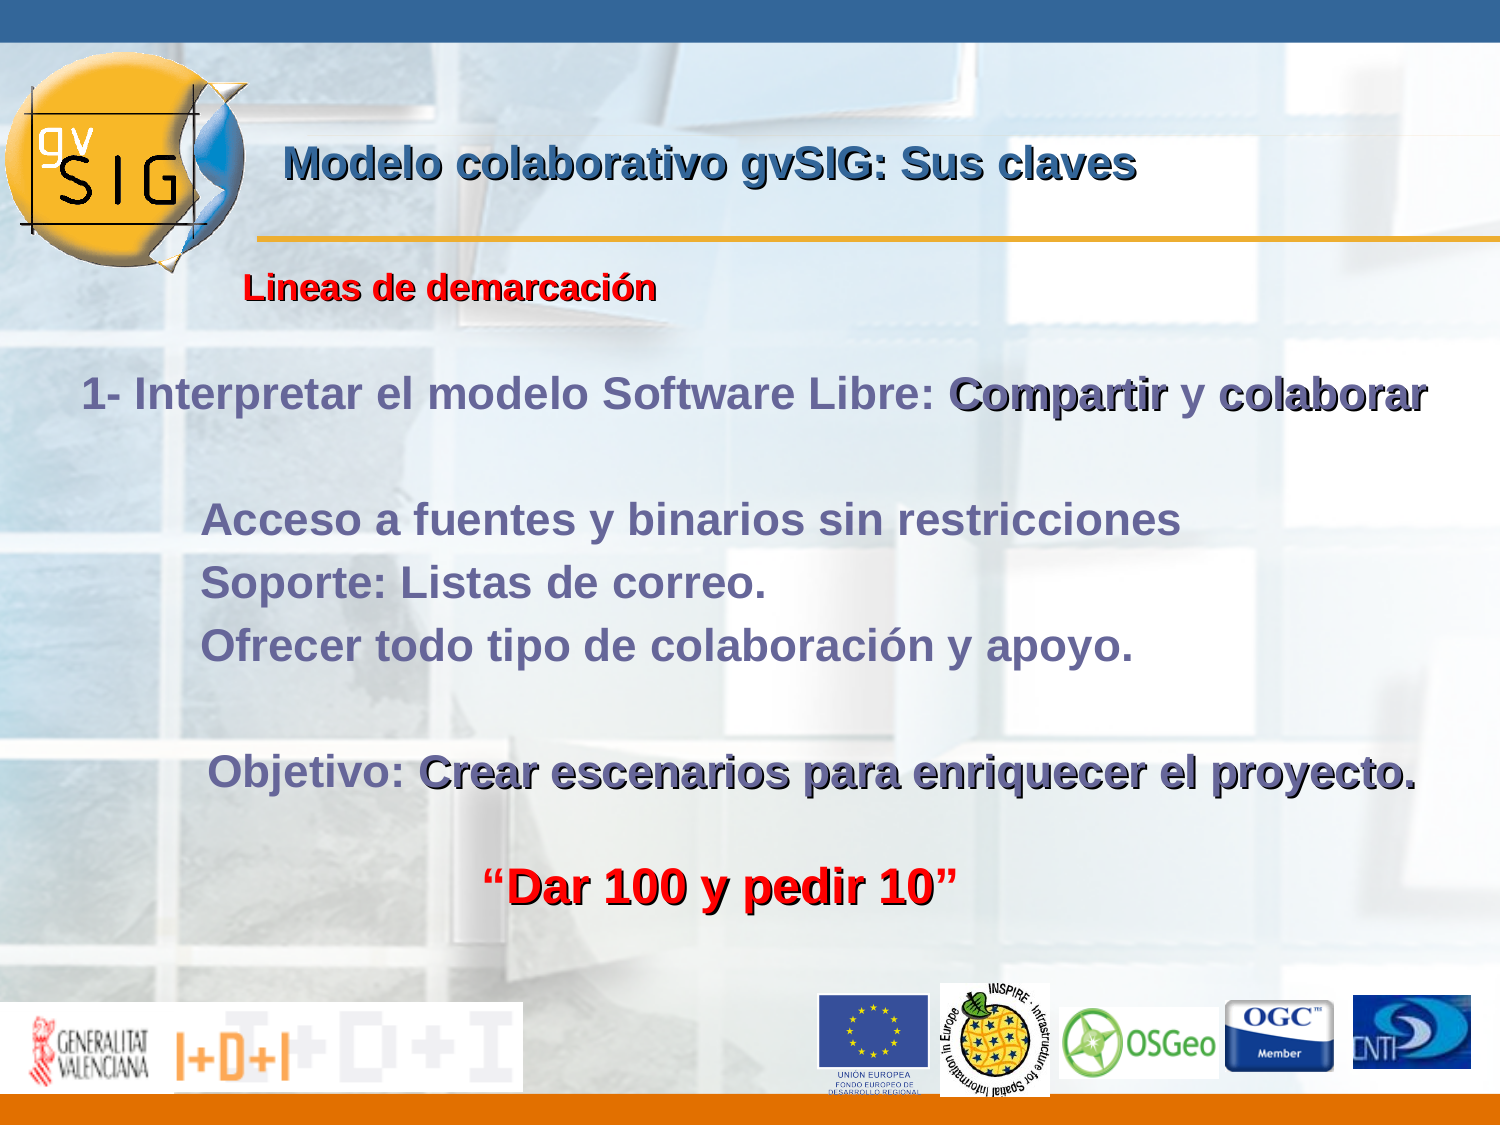

Modelo colaborativo gvSIG: Sus claves
Lineas de demarcación
1- Interpretar el modelo Software Libre: Compartir y colaborar
 Acceso a fuentes y binarios sin restricciones
 Soporte: Listas de correo.
 Ofrecer todo tipo de colaboración y apoyo.
 Objetivo: Crear escenarios para enriquecer el proyecto.
“Dar 100 y pedir 10”